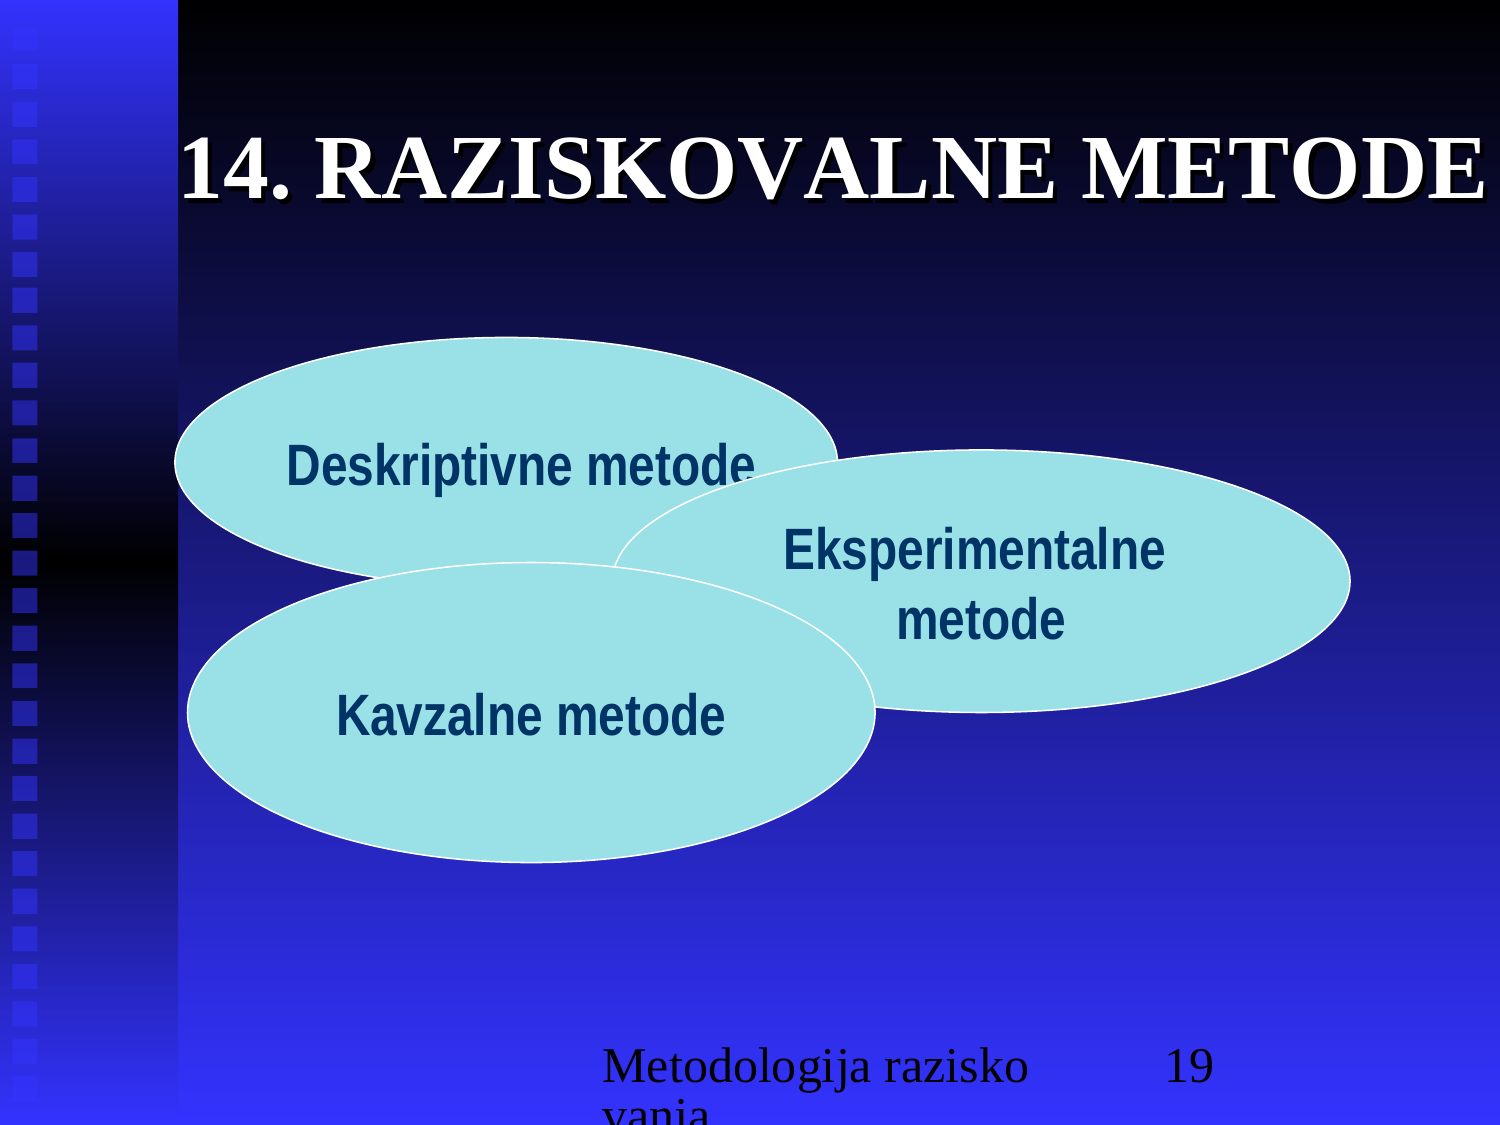

14. RAZISKOVALNE METODE
Deskriptivne metode
Eksperimentalne
metode
Kavzalne metode
Metodologija raziskovanja
19